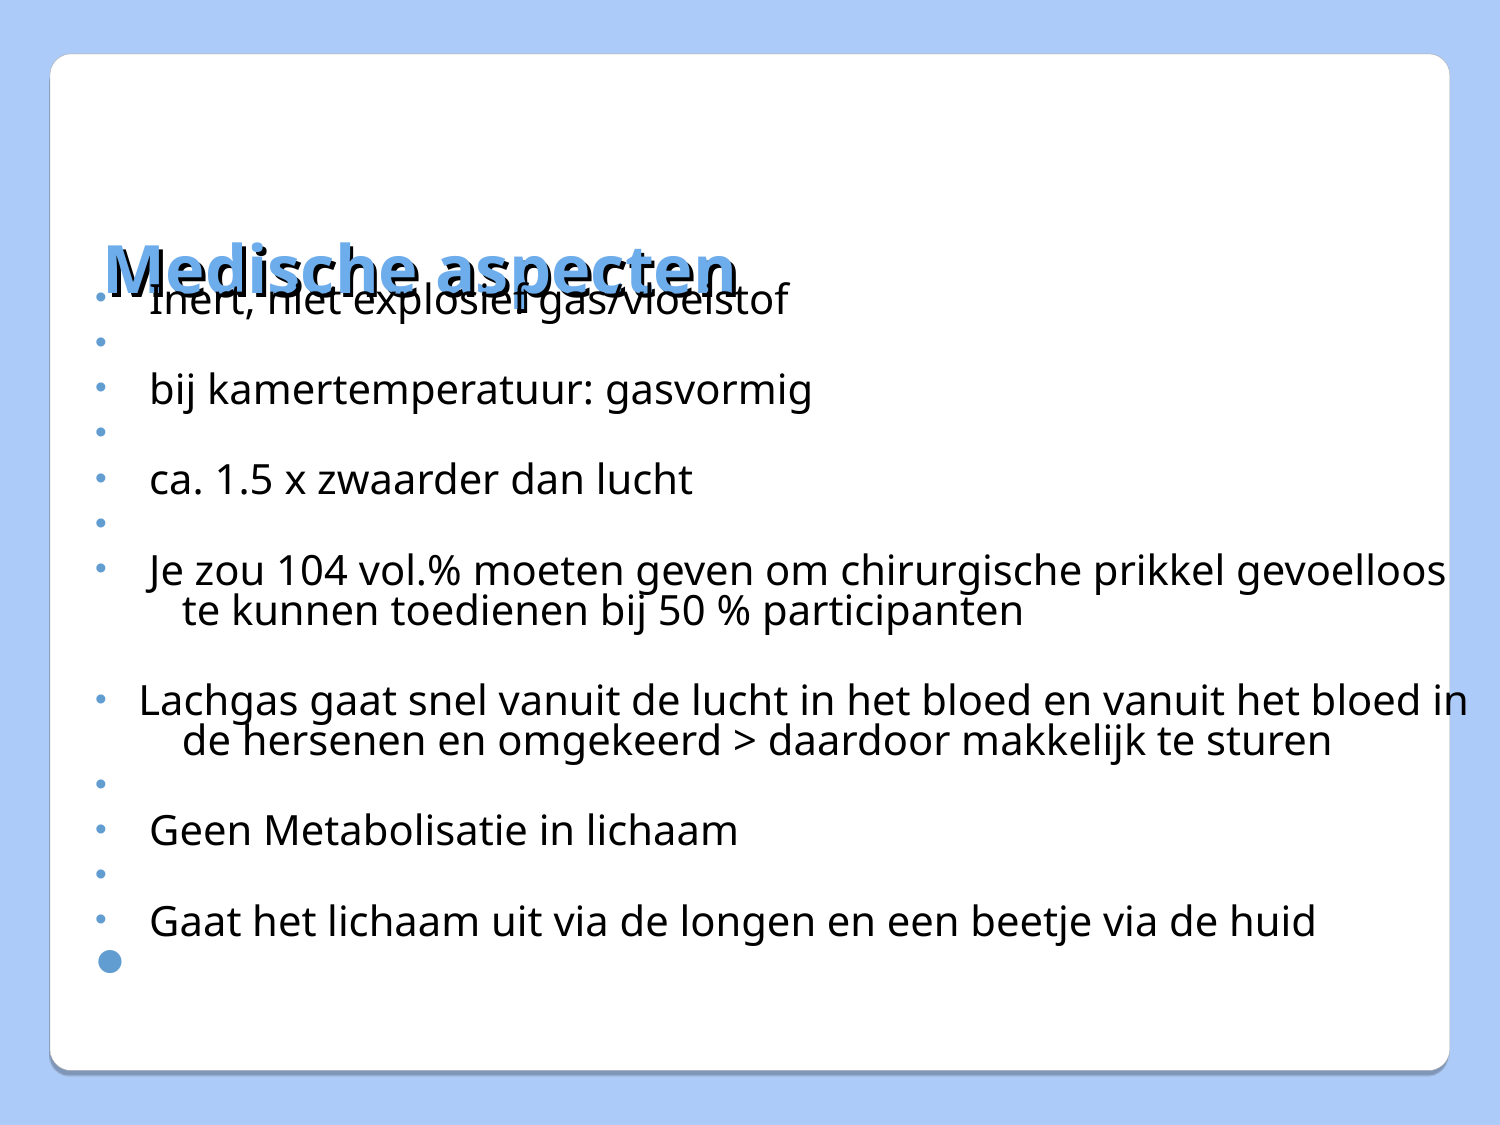

# Medische aspecten
 Inert, niet explosief gas/vloeistof
 bij kamertemperatuur: gasvormig
 ca. 1.5 x zwaarder dan lucht
 Je zou 104 vol.% moeten geven om chirurgische prikkel gevoelloos te kunnen toedienen bij 50 % participanten
Lachgas gaat snel vanuit de lucht in het bloed en vanuit het bloed in de hersenen en omgekeerd > daardoor makkelijk te sturen
 Geen Metabolisatie in lichaam
 Gaat het lichaam uit via de longen en een beetje via de huid